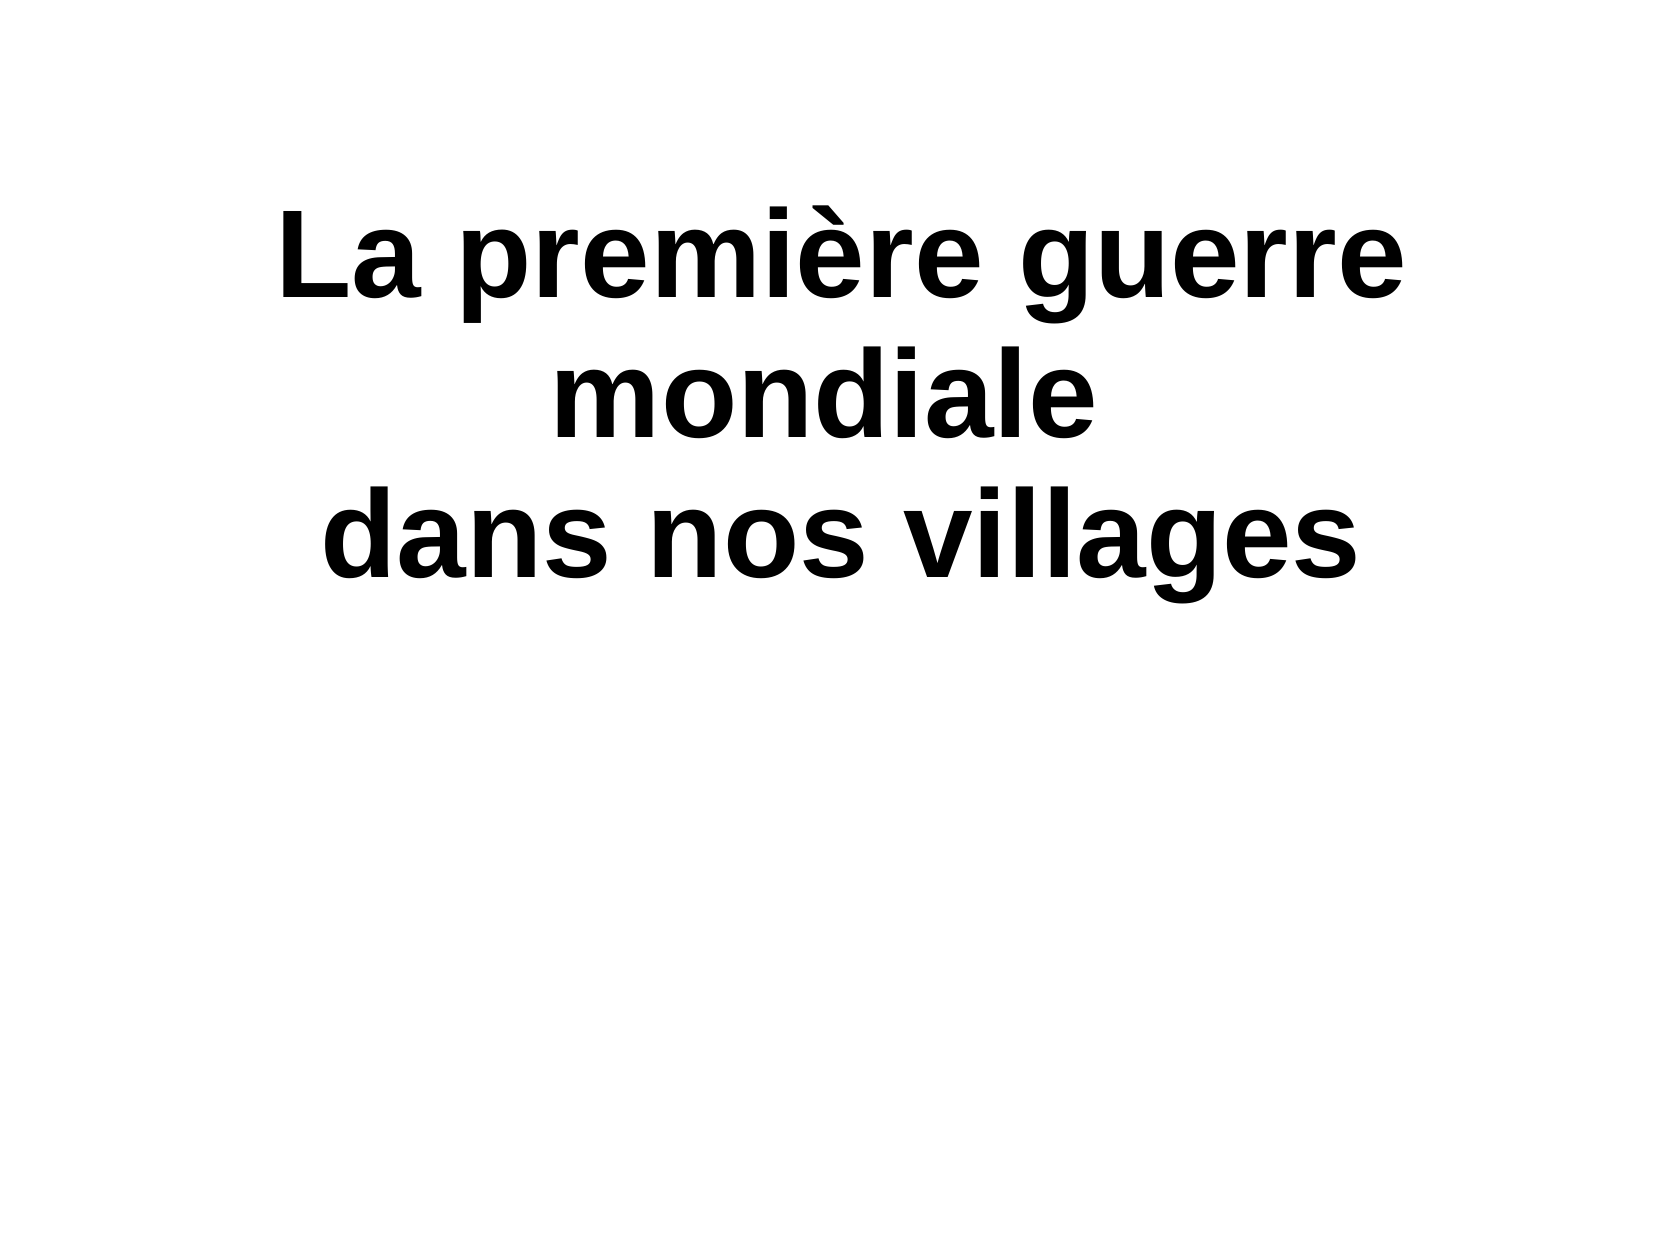

La première guerre mondiale
dans nos villages